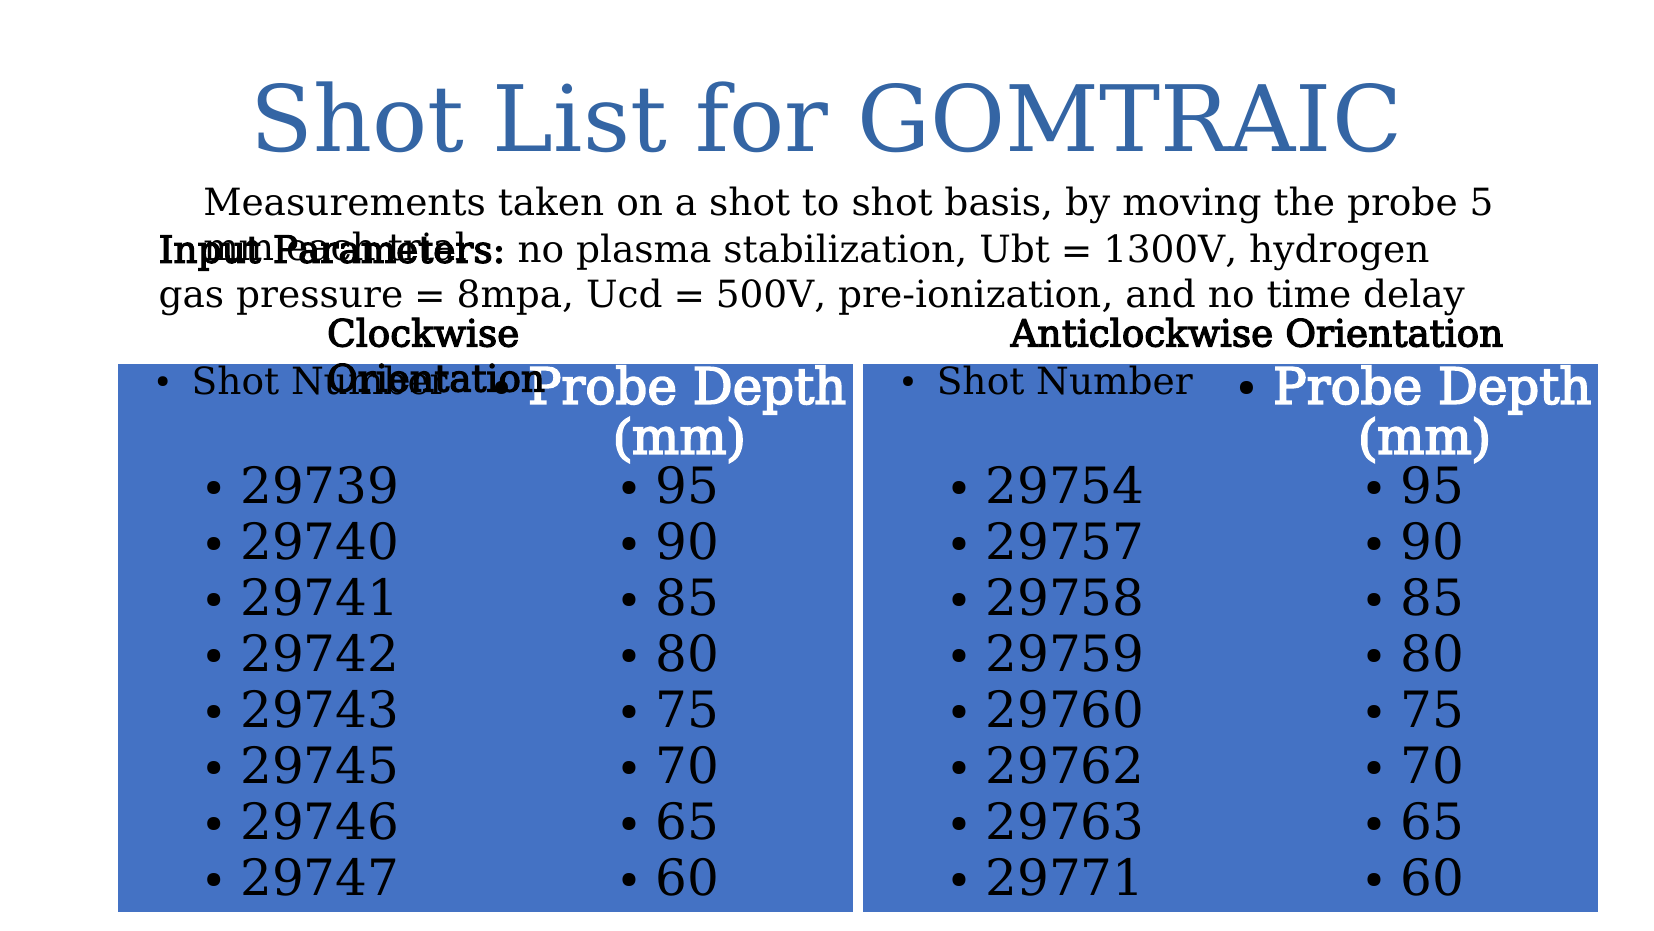

# Shot List for GOMTRAIC
Measurements taken on a shot to shot basis, by moving the probe 5 mm each trial
Input Parameters: no plasma stabilization, Ubt = 1300V, hydrogen gas pressure = 8mpa, Ucd = 500V, pre-ionization, and no time delay
Clockwise Orientation
Anticlockwise Orientation
| Shot Number | Probe Depth (mm) |
| --- | --- |
| 29739 | 95 |
| 29740 | 90 |
| 29741 | 85 |
| 29742 | 80 |
| 29743 | 75 |
| 29745 | 70 |
| 29746 | 65 |
| 29747 | 60 |
| Shot Number | Probe Depth (mm) |
| --- | --- |
| 29754 | 95 |
| 29757 | 90 |
| 29758 | 85 |
| 29759 | 80 |
| 29760 | 75 |
| 29762 | 70 |
| 29763 | 65 |
| 29771 | 60 |